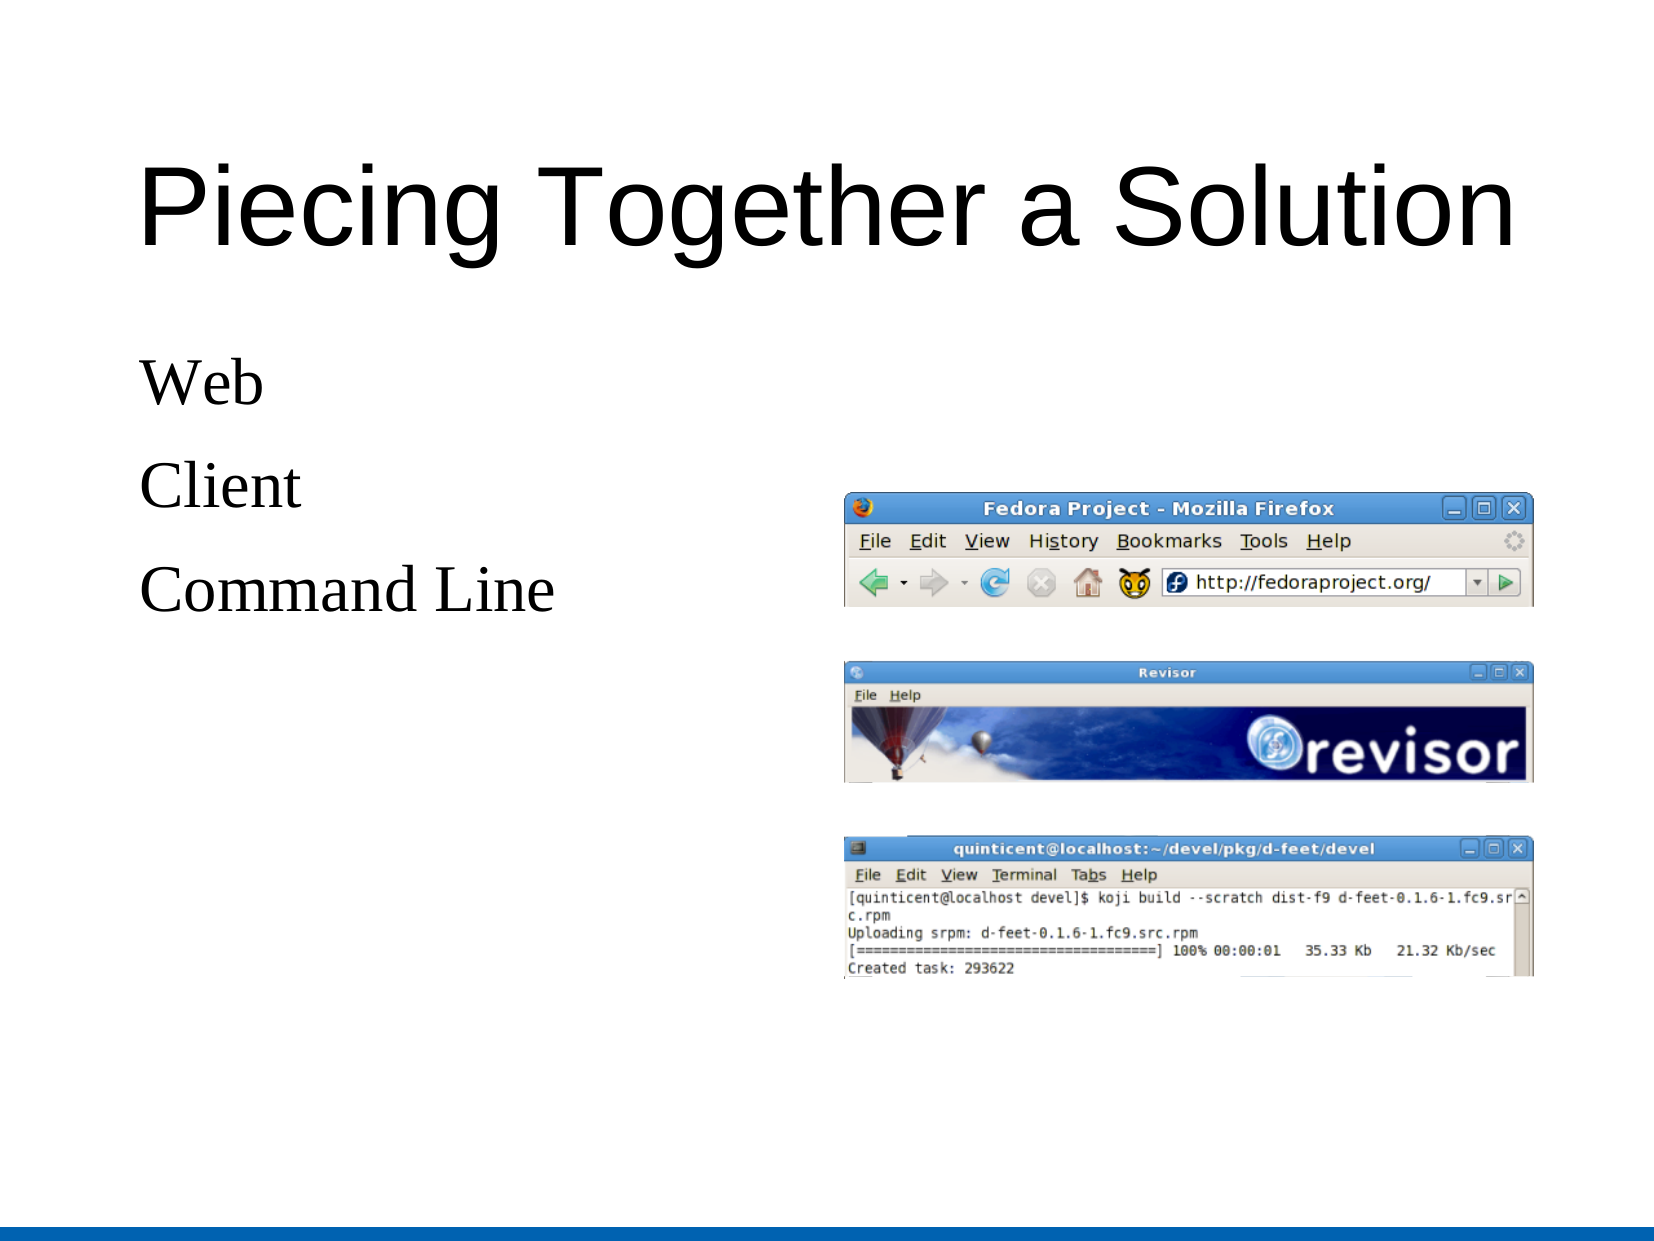

# Piecing Together a Solution
Web
Client
Command Line